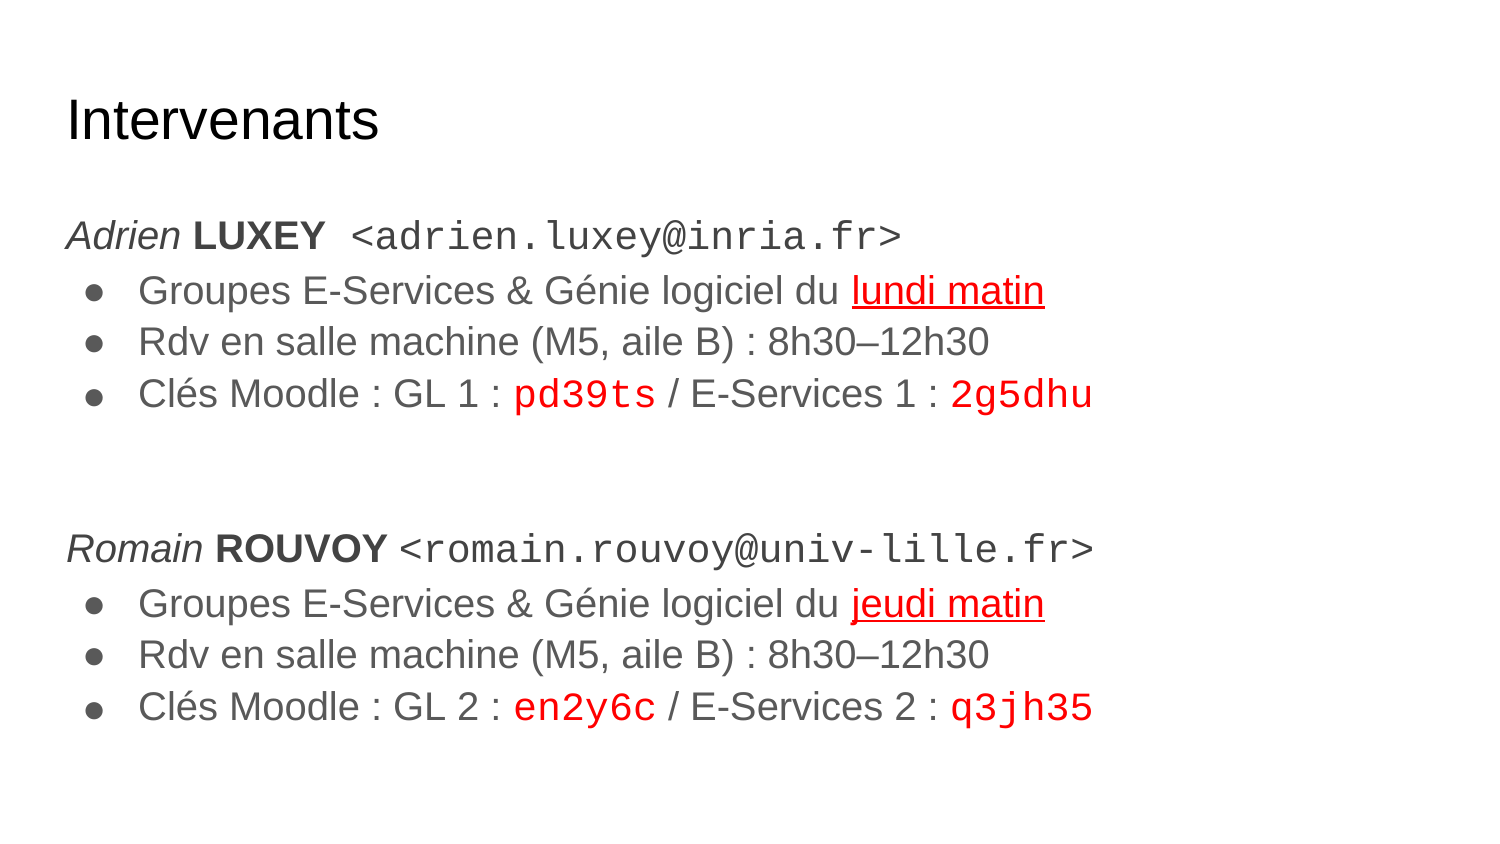

# Intervenants
Adrien LUXEY <adrien.luxey@inria.fr>
Groupes E-Services & Génie logiciel du lundi matin
Rdv en salle machine (M5, aile B) : 8h30–12h30
Clés Moodle : GL 1 : pd39ts / E-Services 1 : 2g5dhu
Romain ROUVOY <romain.rouvoy@univ-lille.fr>
Groupes E-Services & Génie logiciel du jeudi matin
Rdv en salle machine (M5, aile B) : 8h30–12h30
Clés Moodle : GL 2 : en2y6c / E-Services 2 : q3jh35